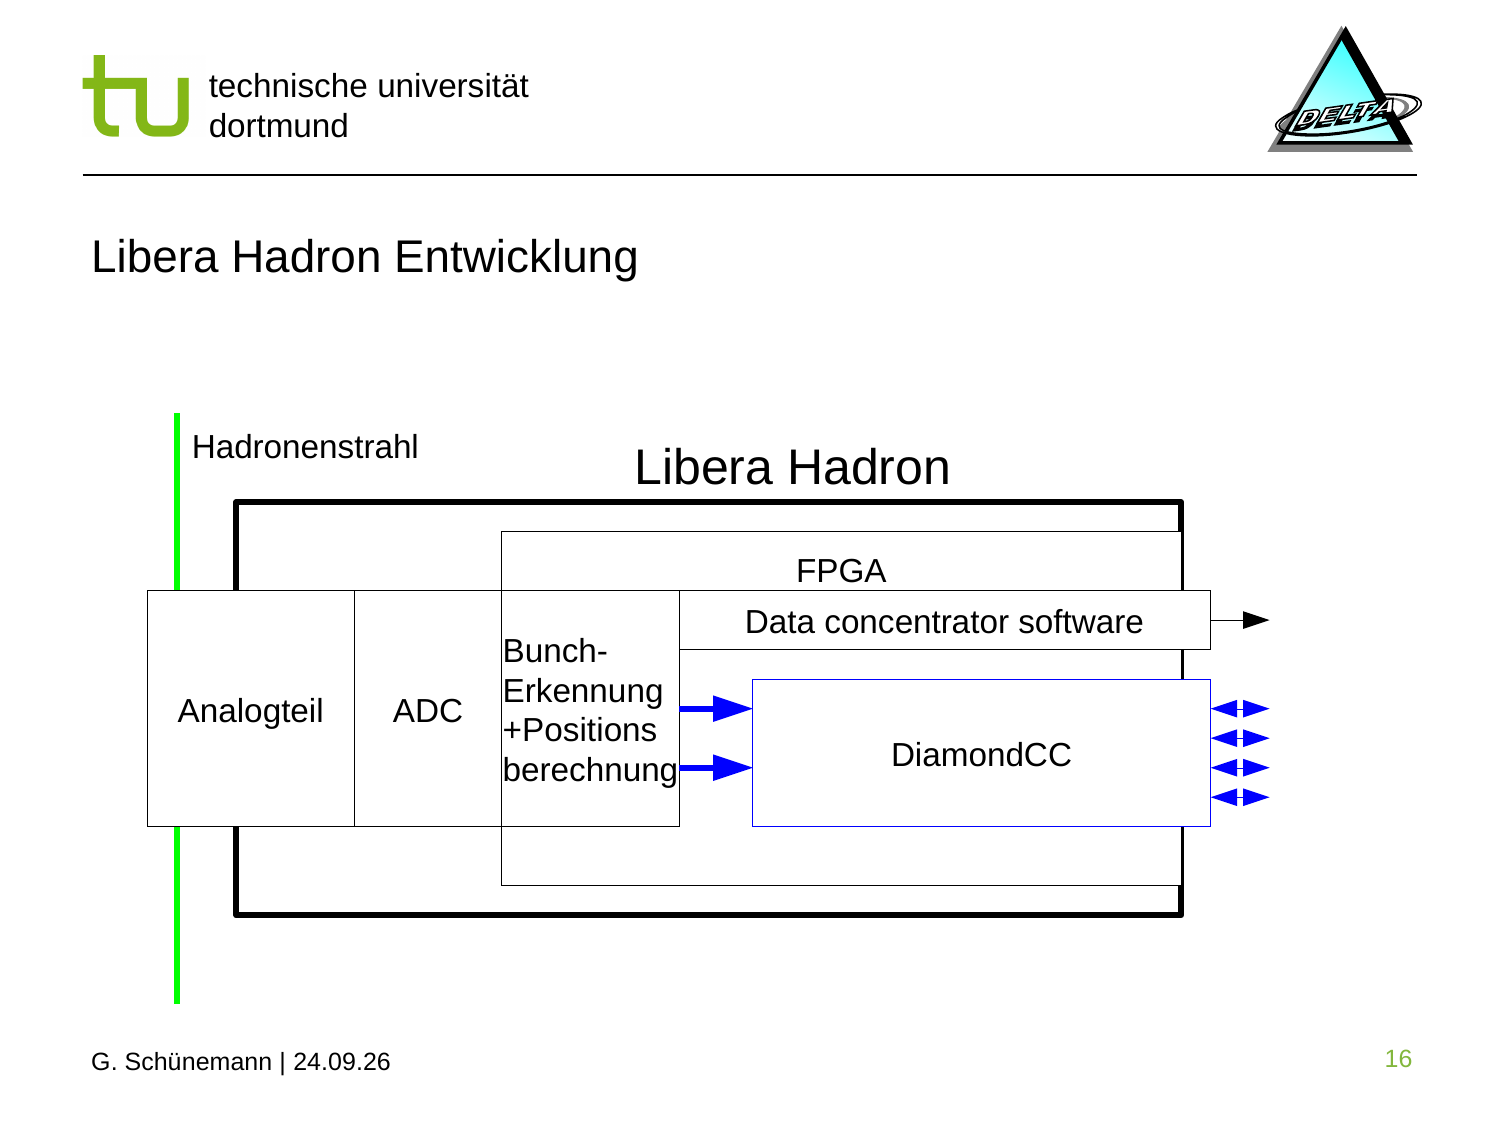

# Libera Hadron Entwicklung
Hadronenstrahl
Libera Hadron
FPGA
Analogteil
ADC
Bunch-
Erkennung
+Positions
berechnung
Data concentrator software
DiamondCC